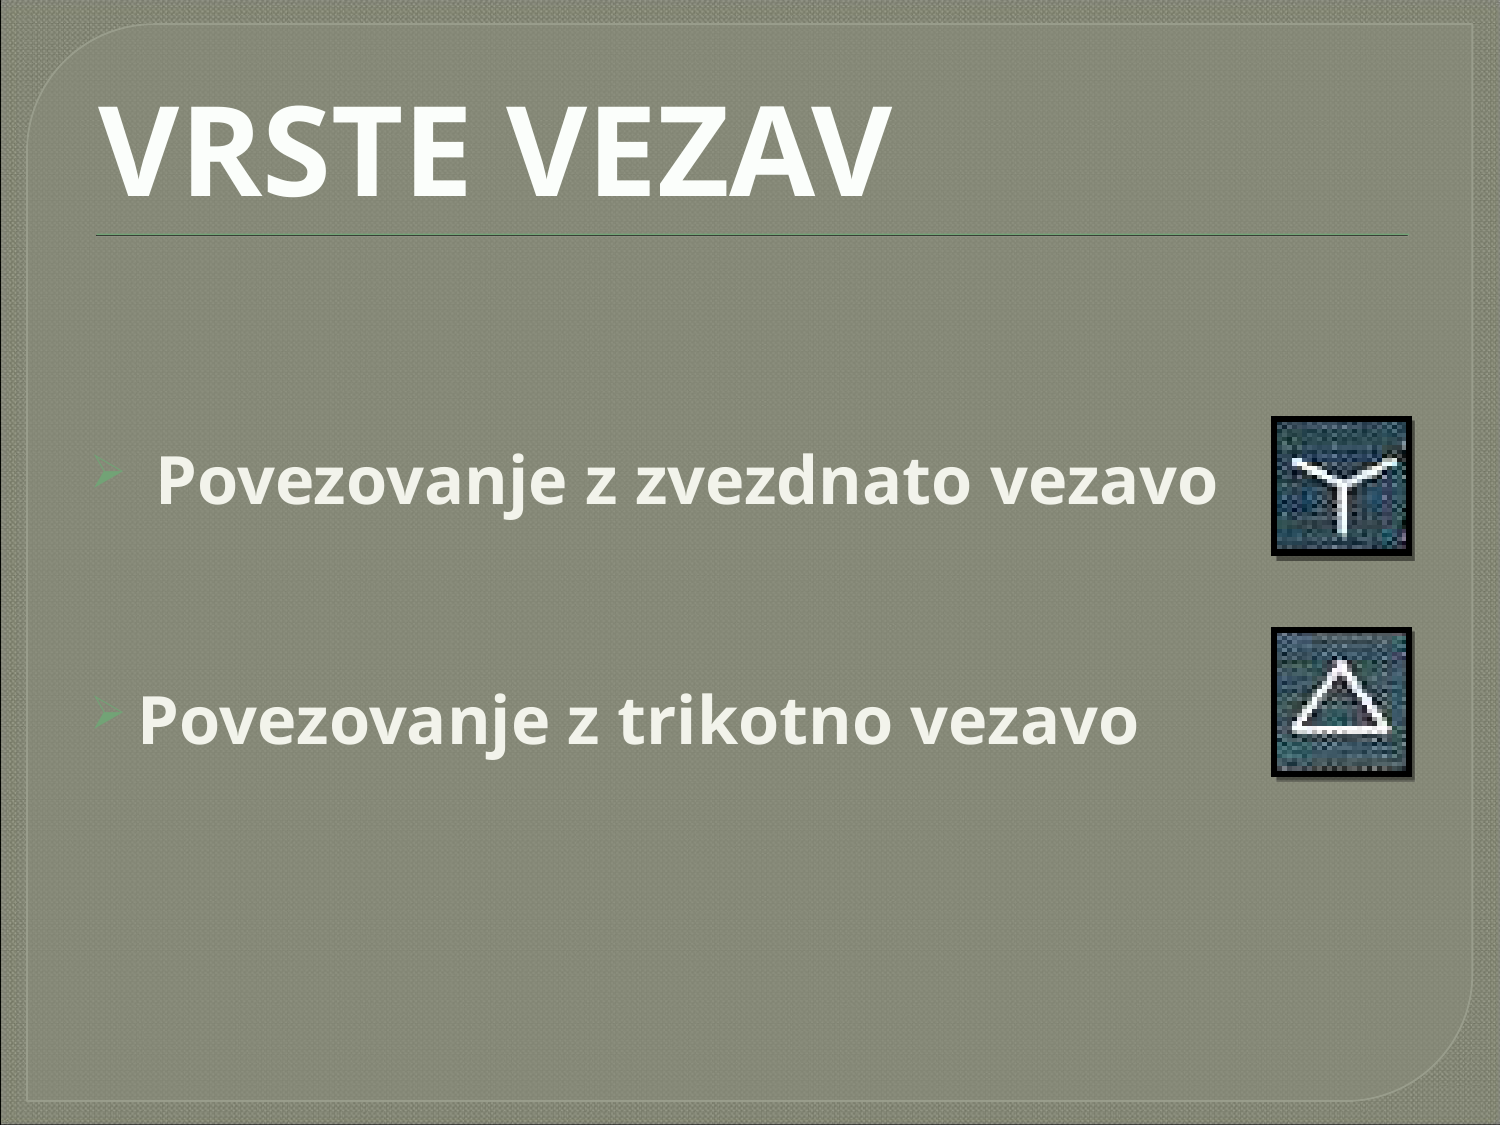

# VRSTE VEZAV
 Povezovanje z zvezdnato vezavo
Povezovanje z trikotno vezavo